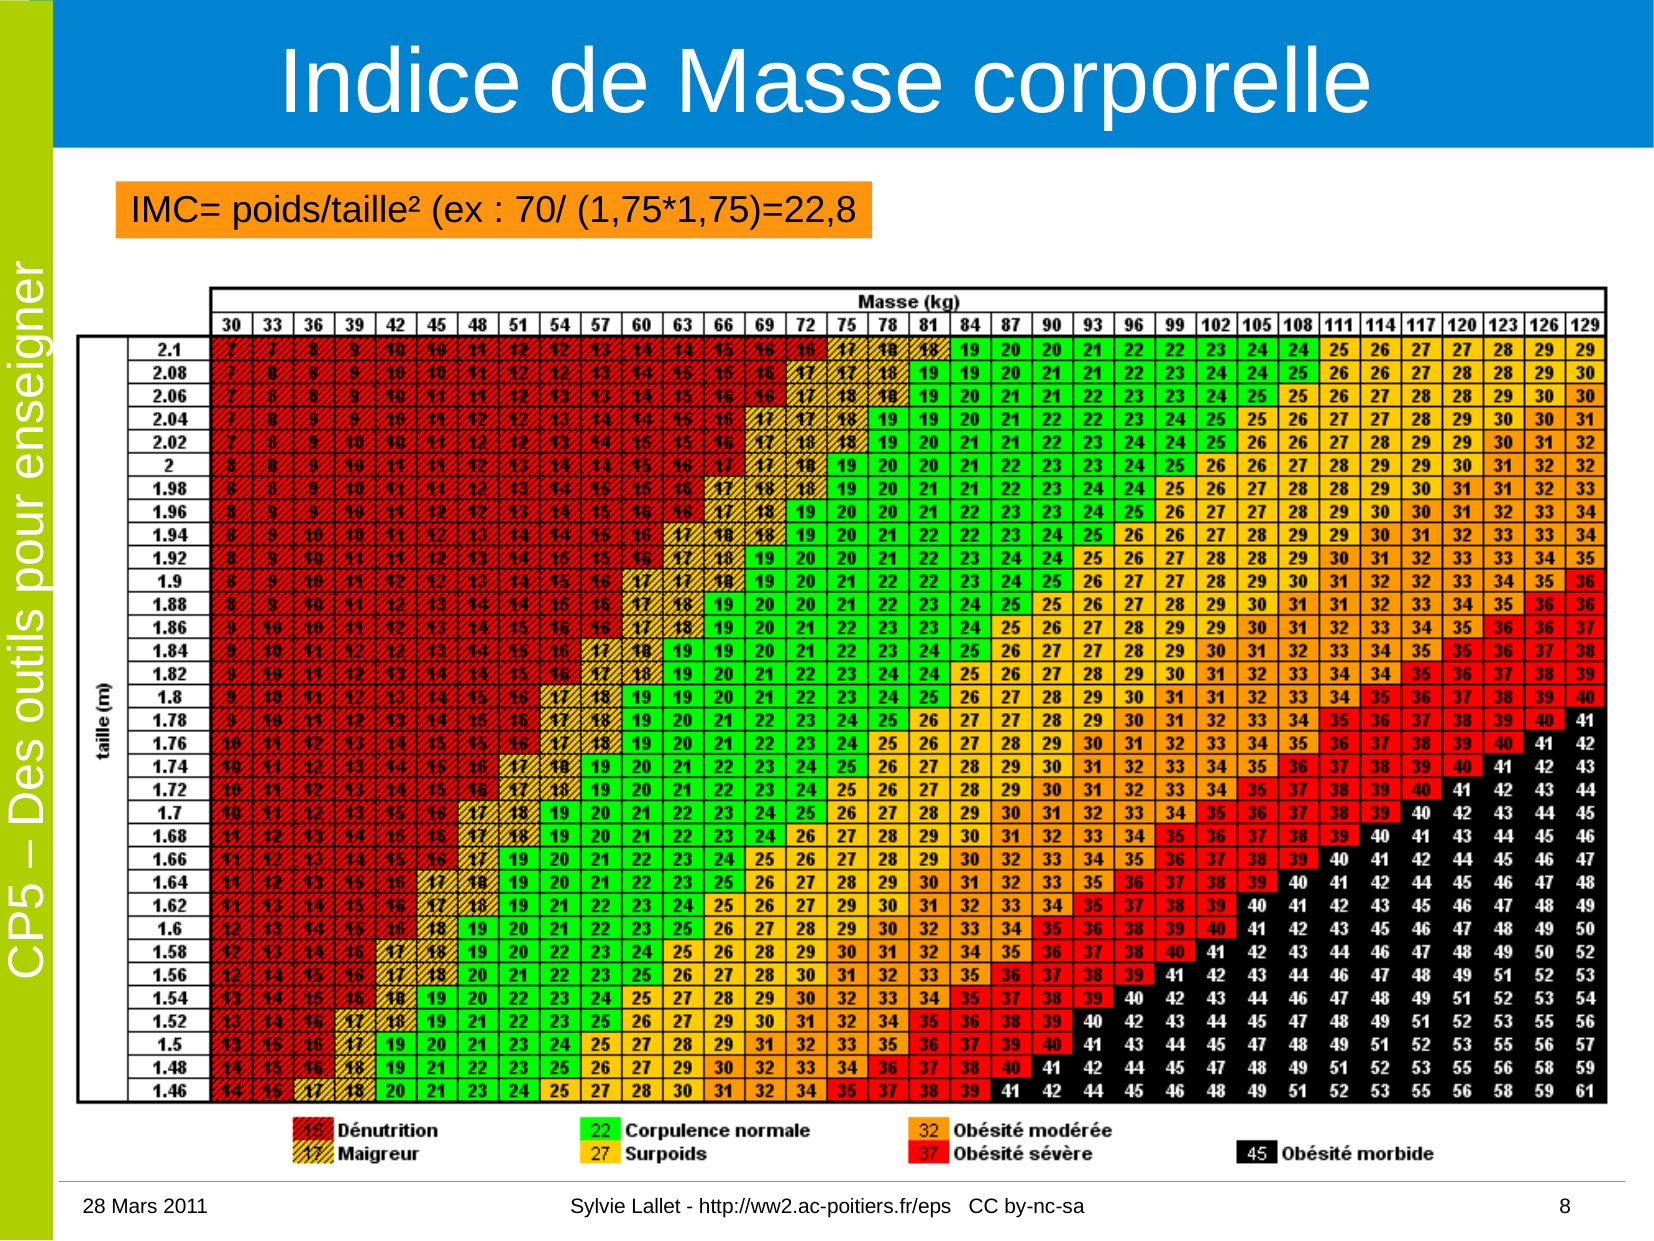

# Indice de Masse corporelle
IMC= poids/taille² (ex : 70/ (1,75*1,75)=22,8
28 Mars 2011
Sylvie Lallet - http://ww2.ac-poitiers.fr/eps CC by-nc-sa
8